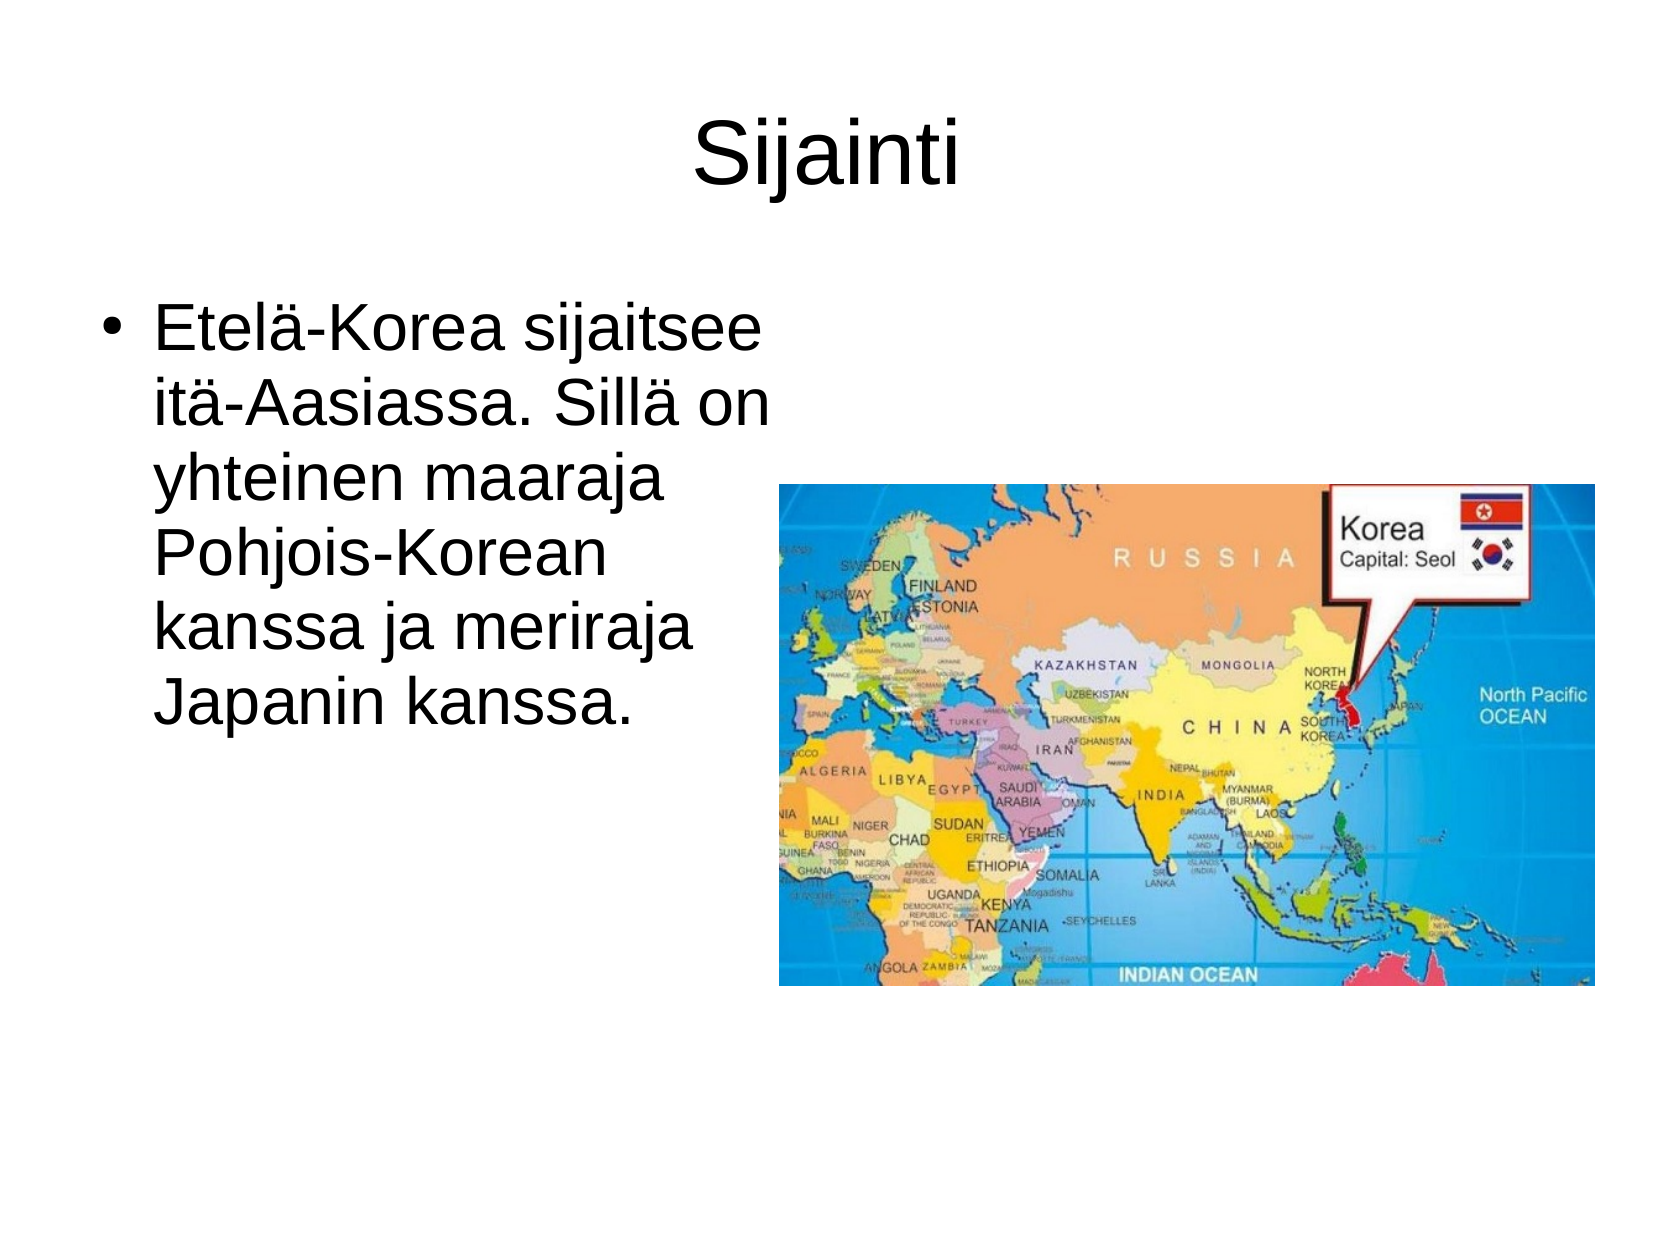

# Sijainti
Etelä-Korea sijaitsee itä-Aasiassa. Sillä on yhteinen maaraja Pohjois-Korean kanssa ja meriraja Japanin kanssa.